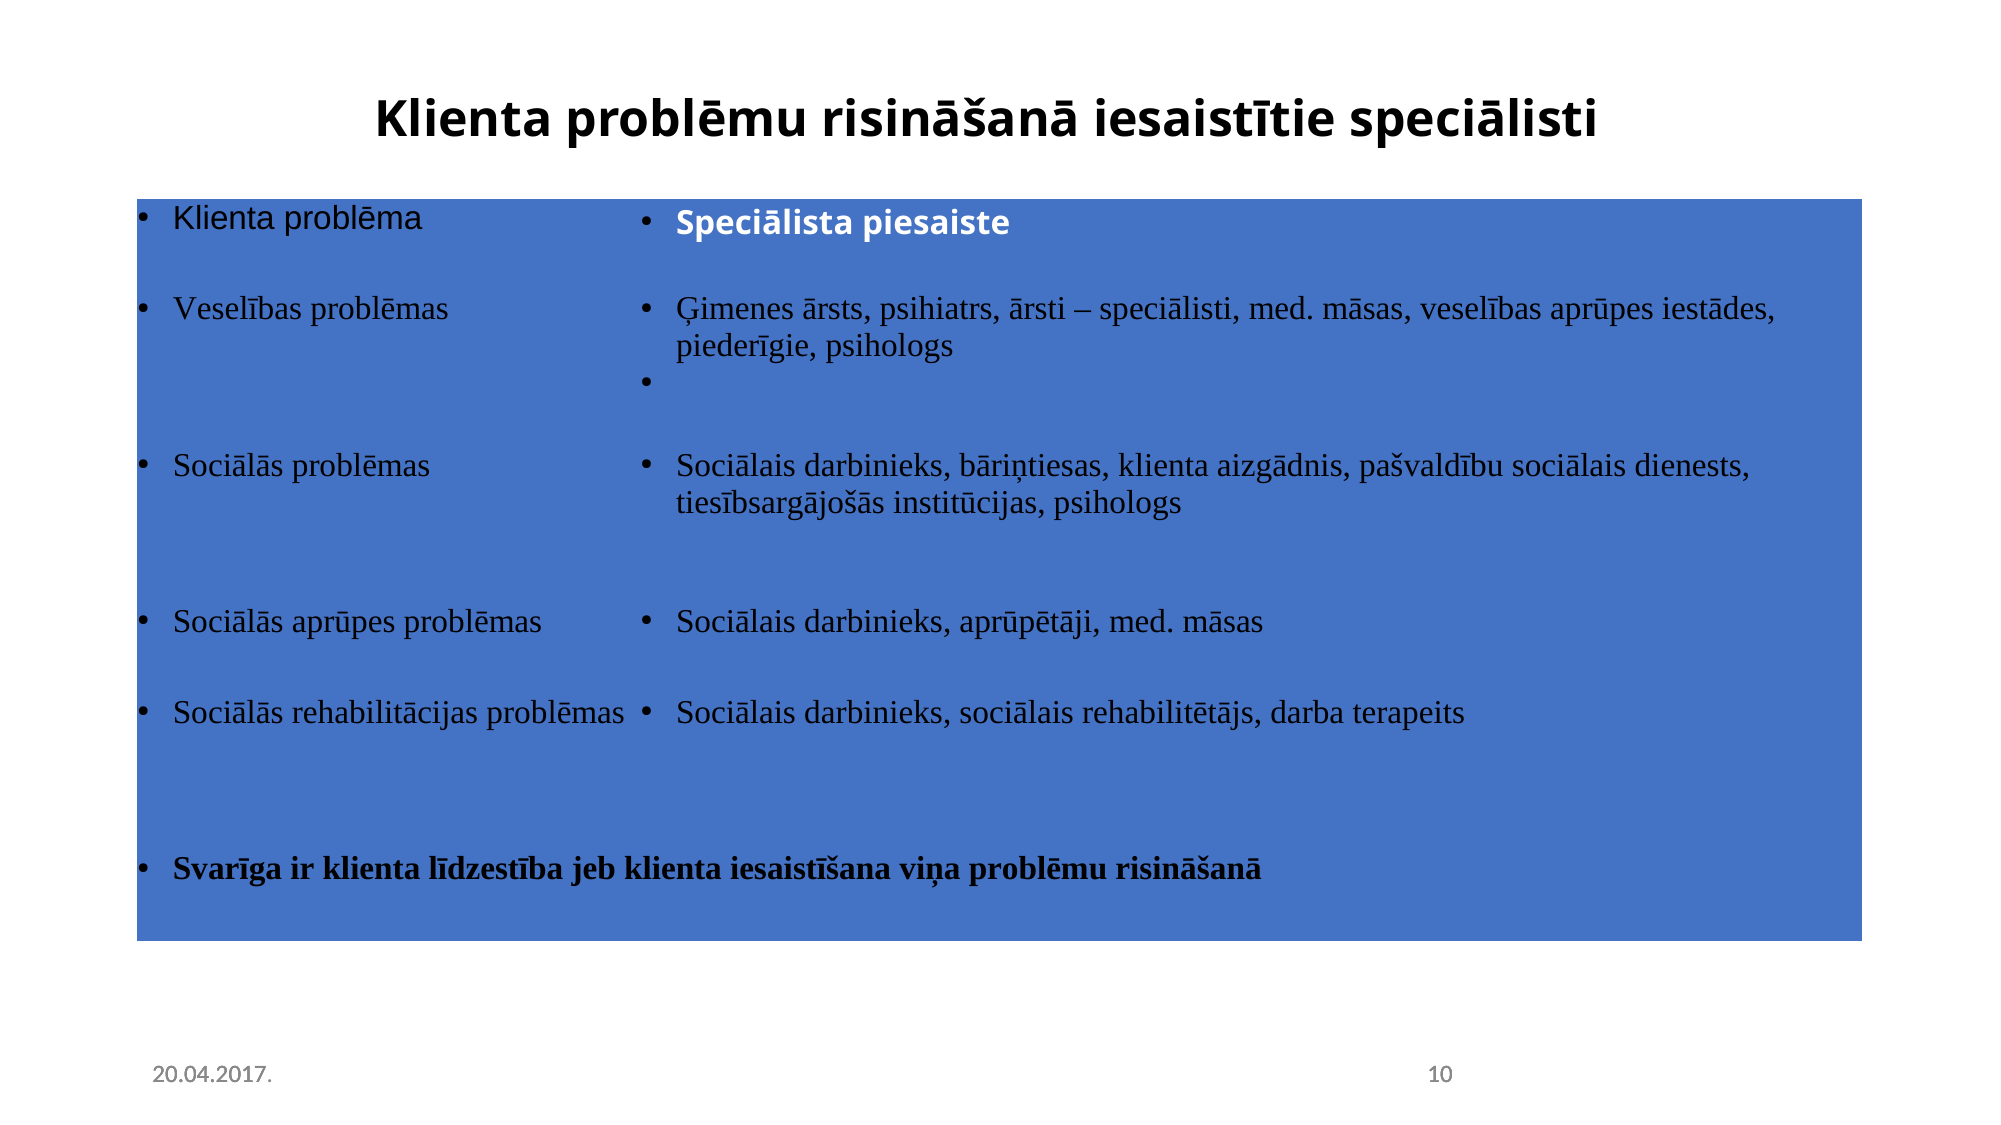

# Klienta problēmu risināšanā iesaistītie speciālisti
| Klienta problēma | Speciālista piesaiste |
| --- | --- |
| Veselības problēmas | Ģimenes ārsts, psihiatrs, ārsti – speciālisti, med. māsas, veselības aprūpes iestādes, piederīgie, psihologs |
| Sociālās problēmas | Sociālais darbinieks, bāriņtiesas, klienta aizgādnis, pašvaldību sociālais dienests, tiesībsargājošās institūcijas, psihologs |
| Sociālās aprūpes problēmas | Sociālais darbinieks, aprūpētāji, med. māsas |
| Sociālās rehabilitācijas problēmas | Sociālais darbinieks, sociālais rehabilitētājs, darba terapeits |
| Svarīga ir klienta līdzestība jeb klienta iesaistīšana viņa problēmu risināšanā | |
20.04.2017.
20.04.2017
20.04.2017